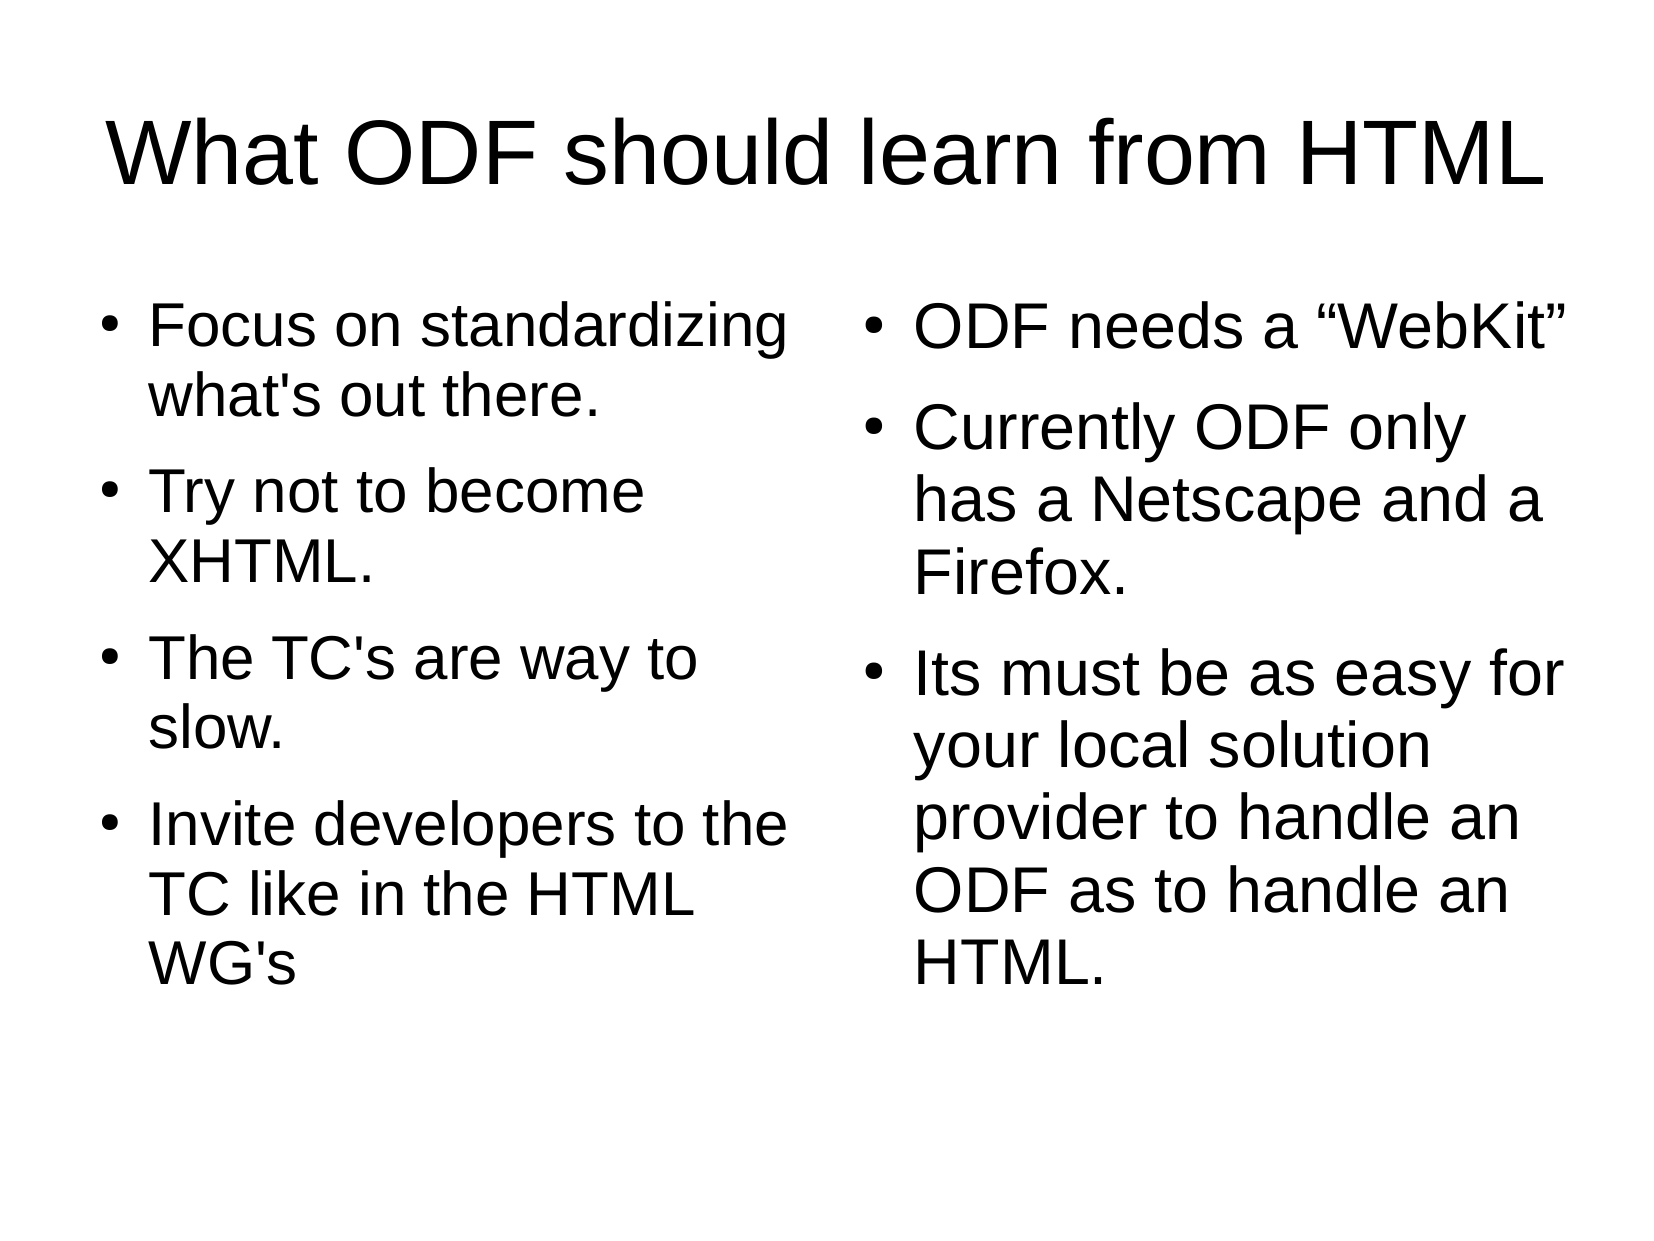

# What ODF should learn from HTML
Focus on standardizing what's out there.
Try not to become XHTML.
The TC's are way to slow.
Invite developers to the TC like in the HTML WG's
ODF needs a “WebKit”
Currently ODF only has a Netscape and a Firefox.
Its must be as easy for your local solution provider to handle an ODF as to handle an HTML.